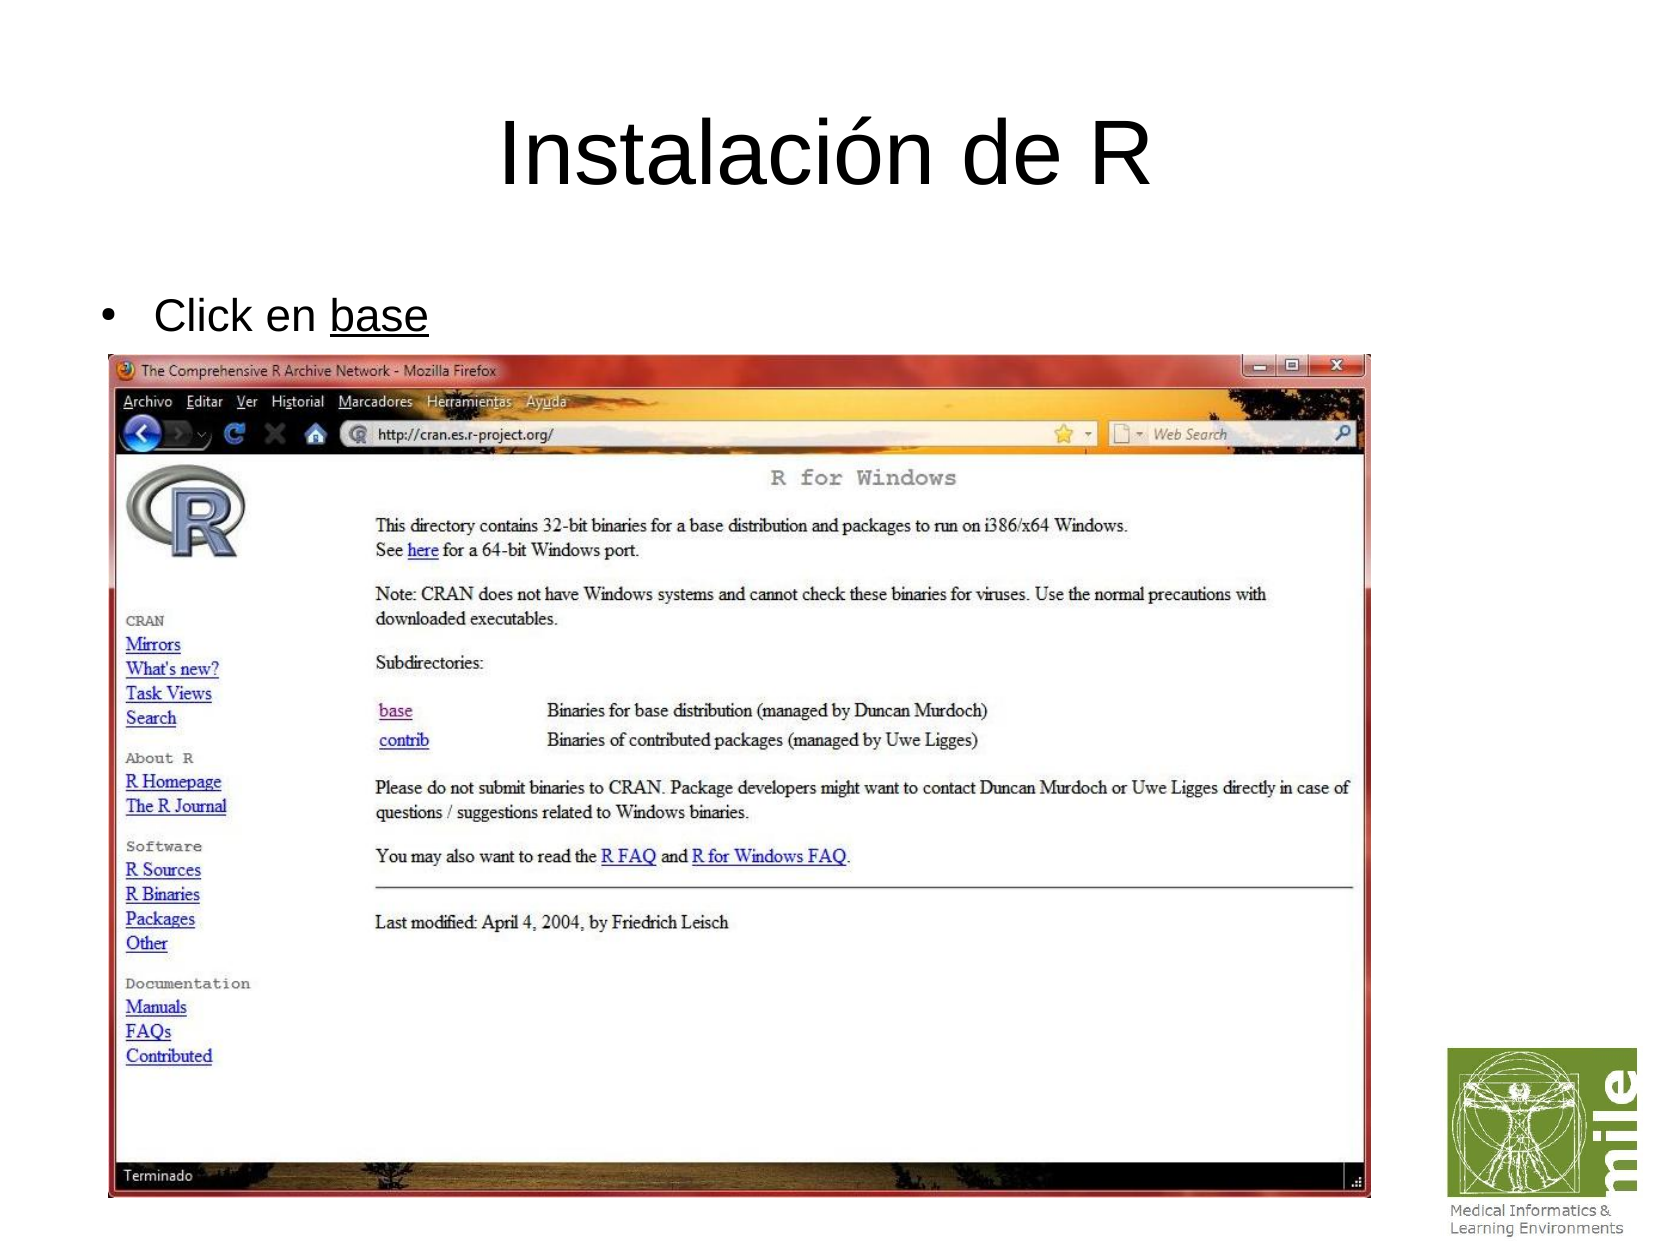

# Instalación de R
Click en base